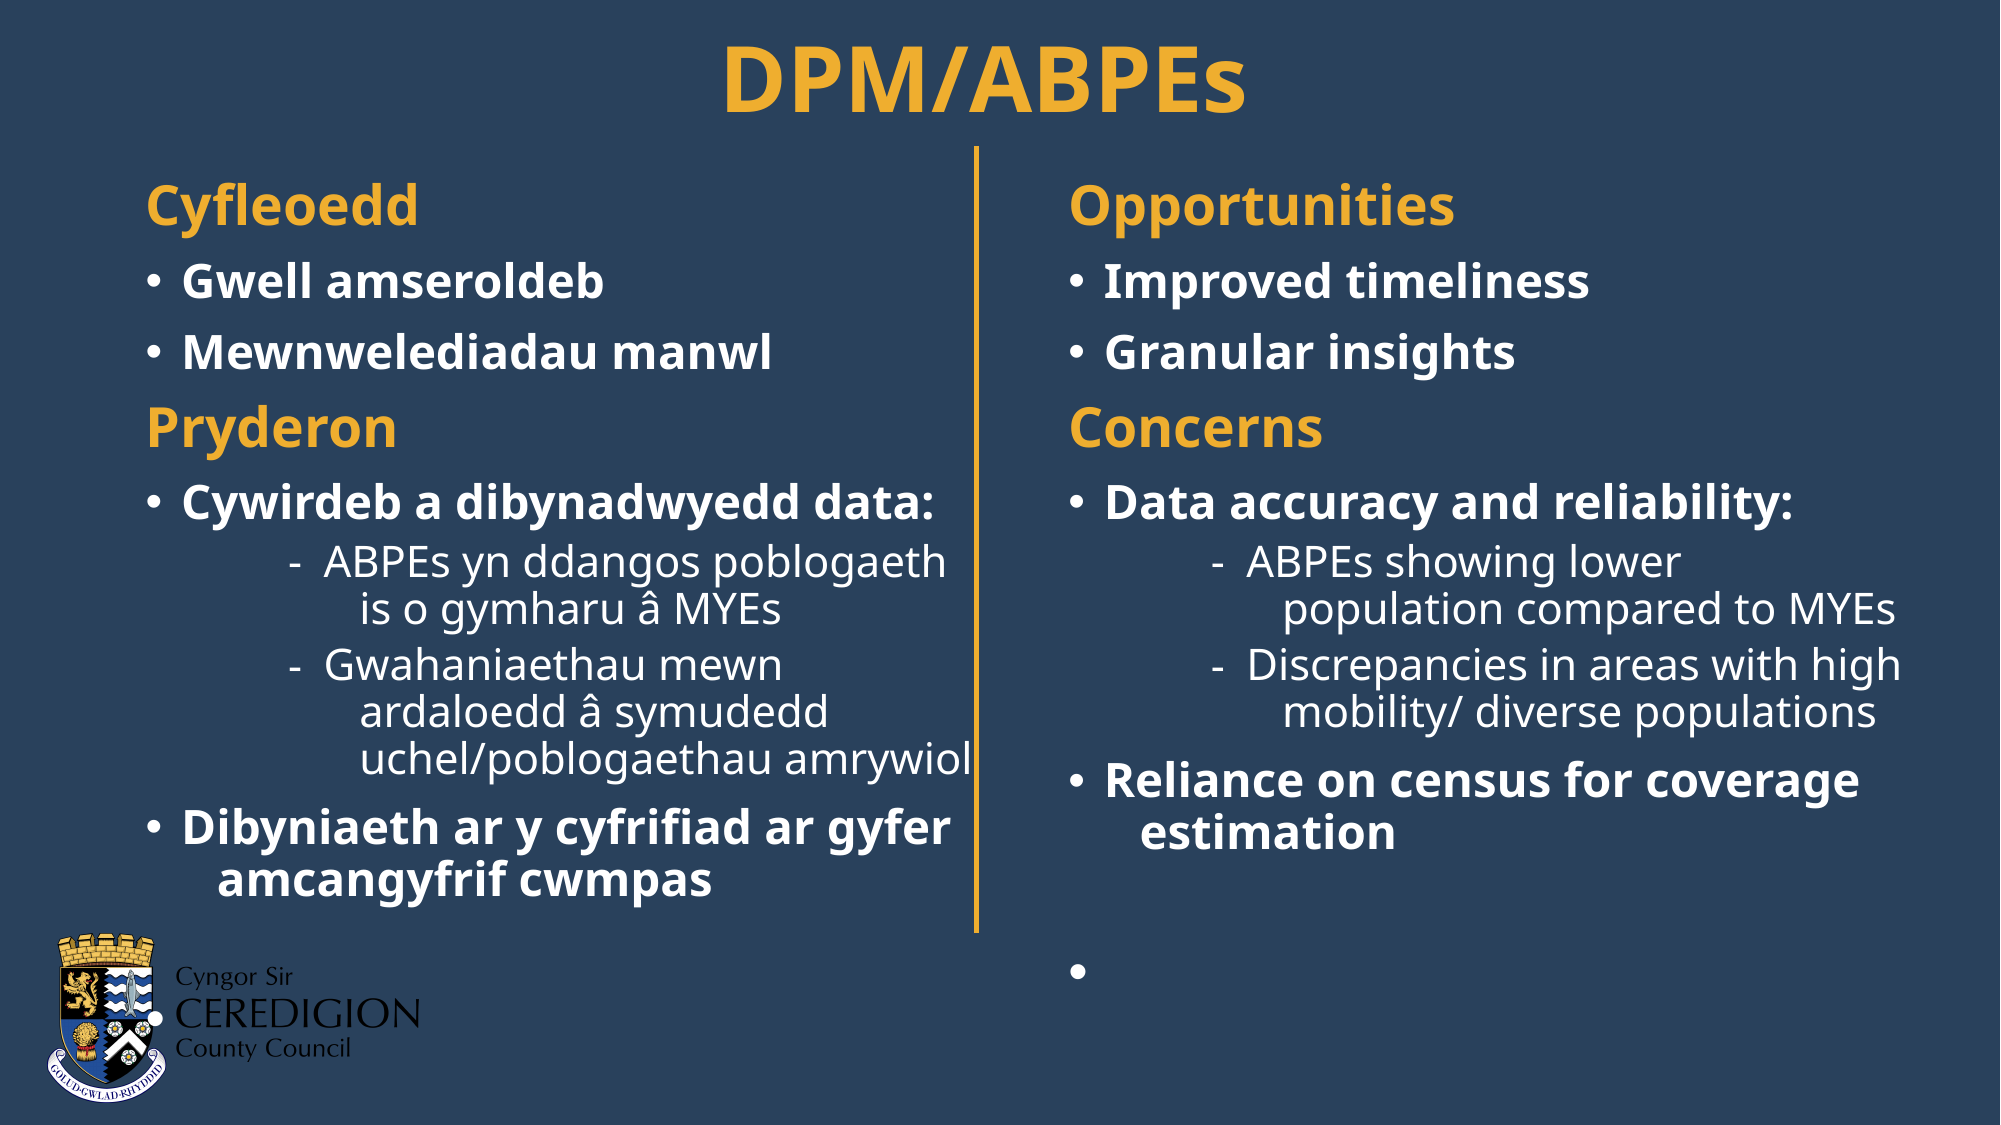

# DPM/ABPEs
Cyfleoedd
Gwell amseroldeb
Mewnwelediadau manwl
Pryderon
Cywirdeb a dibynadwyedd data:
ABPEs yn ddangos poblogaeth is o gymharu â MYEs
Gwahaniaethau mewn ardaloedd â symudedd uchel/poblogaethau amrywiol
Dibyniaeth ar y cyfrifiad ar gyfer amcangyfrif cwmpas
Opportunities
Improved timeliness
Granular insights
Concerns
Data accuracy and reliability:
ABPEs showing lower population compared to MYEs
Discrepancies in areas with high mobility/ diverse populations
Reliance on census for coverage estimation